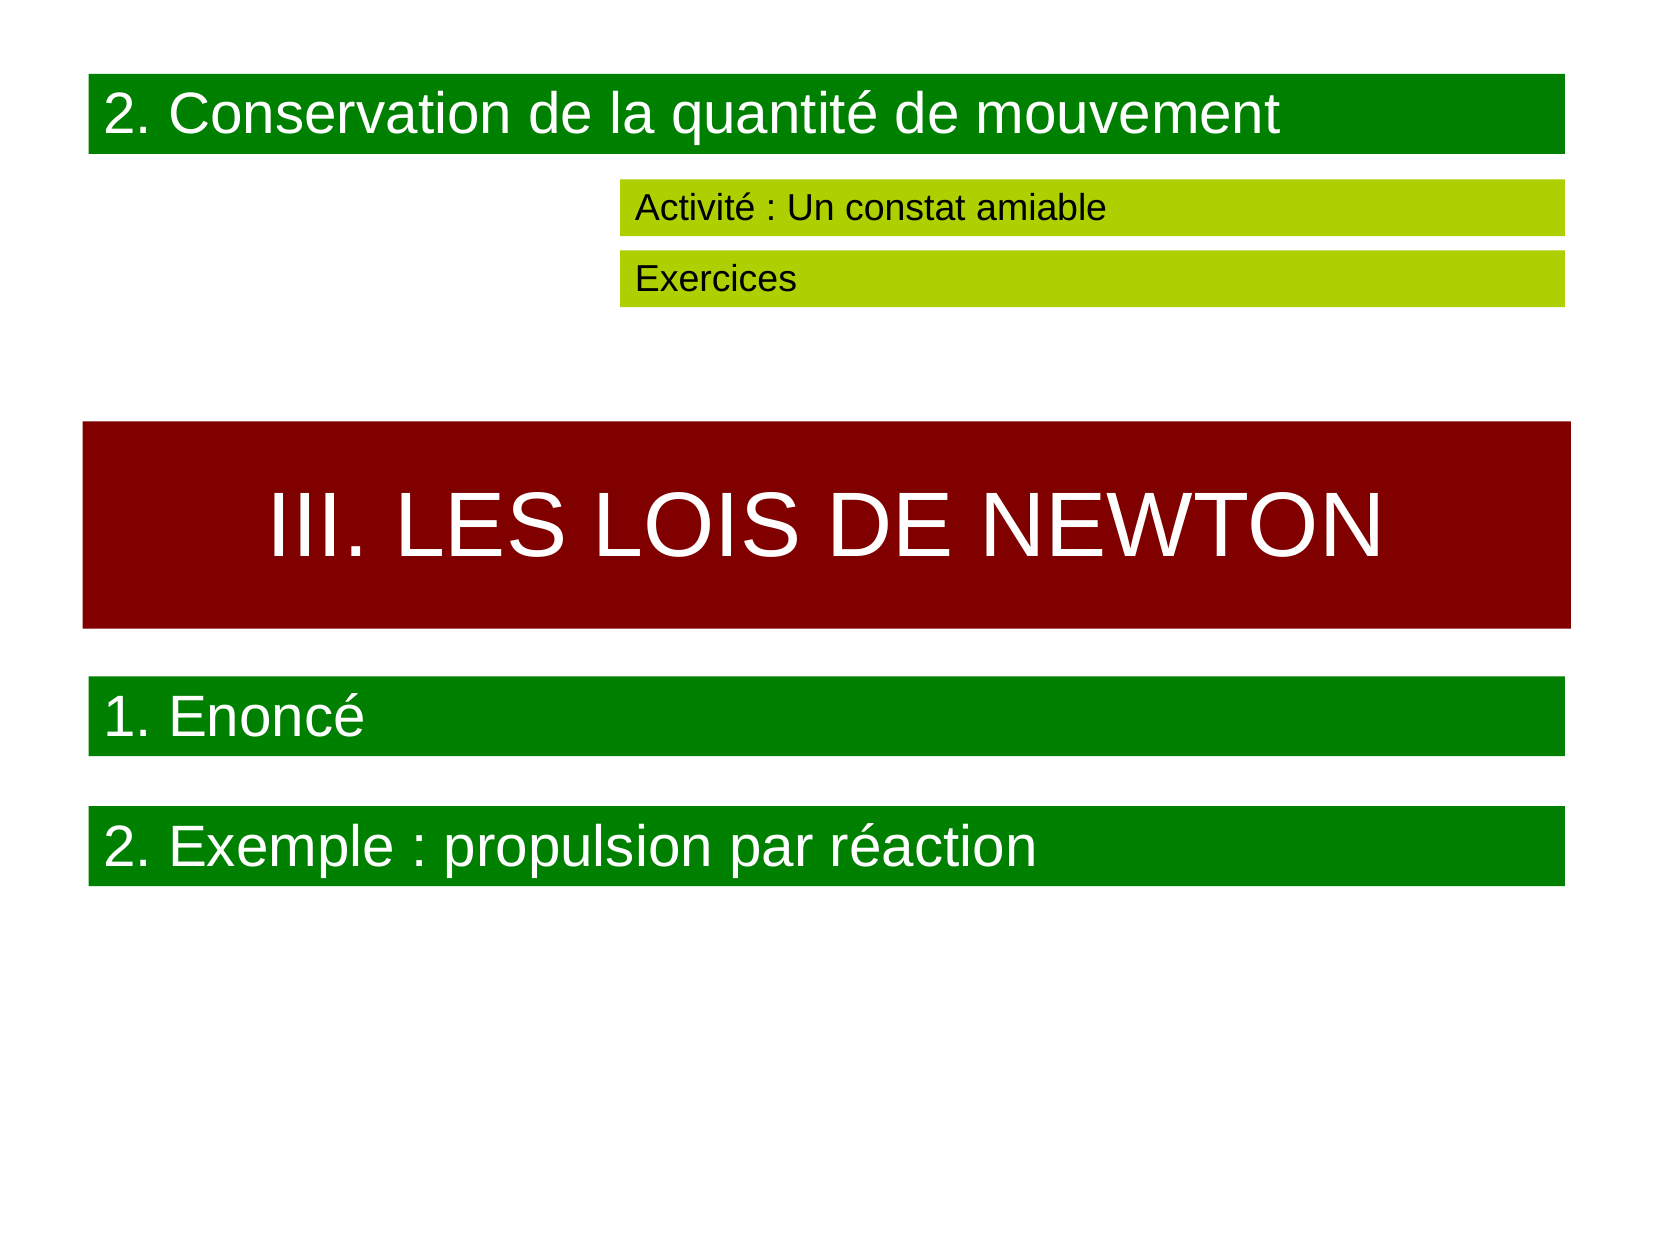

2. Conservation de la quantité de mouvement
Activité : Un constat amiable
Exercices
# III. LES LOIS DE NEWTON
1. Enoncé
2. Exemple : propulsion par réaction